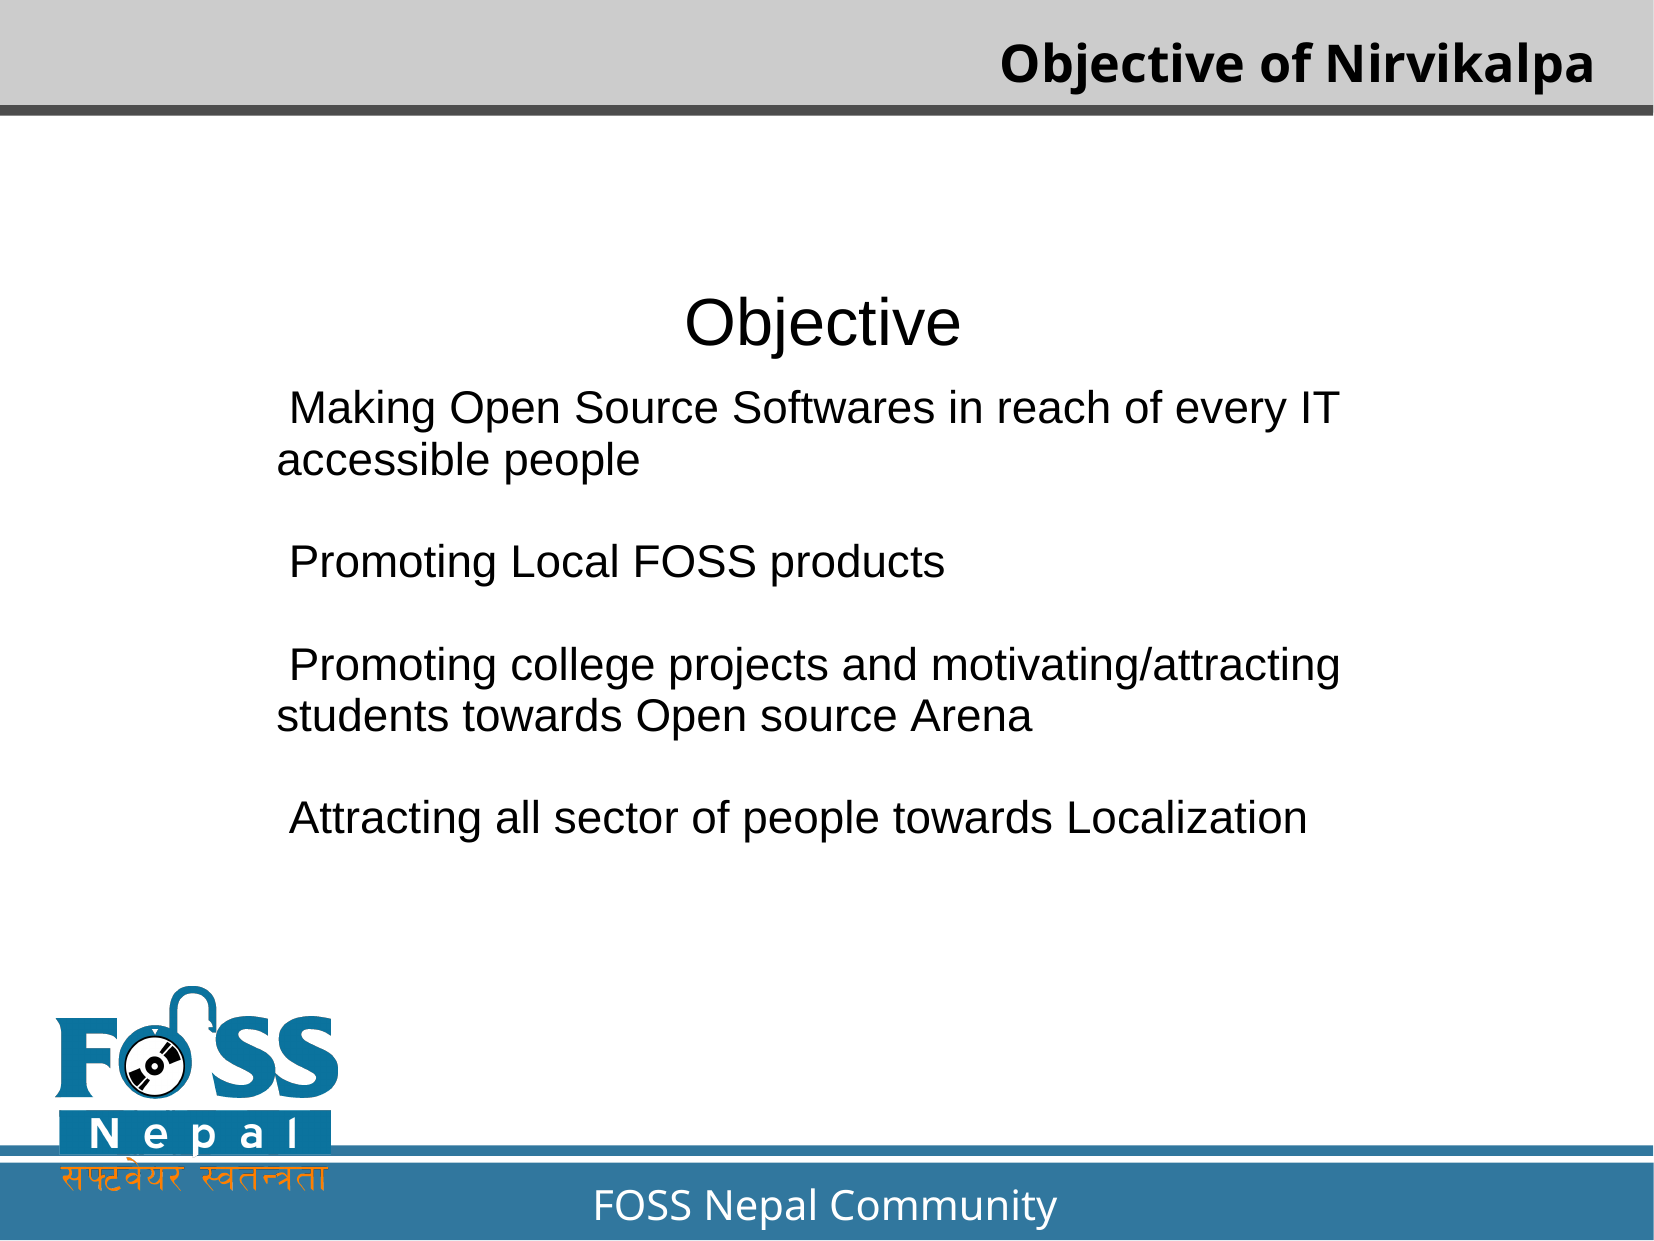

Objective of Nirvikalpa
Objective
 Making Open Source Softwares in reach of every IT accessible people
 Promoting Local FOSS products
 Promoting college projects and motivating/attracting students towards Open source Arena
 Attracting all sector of people towards Localization